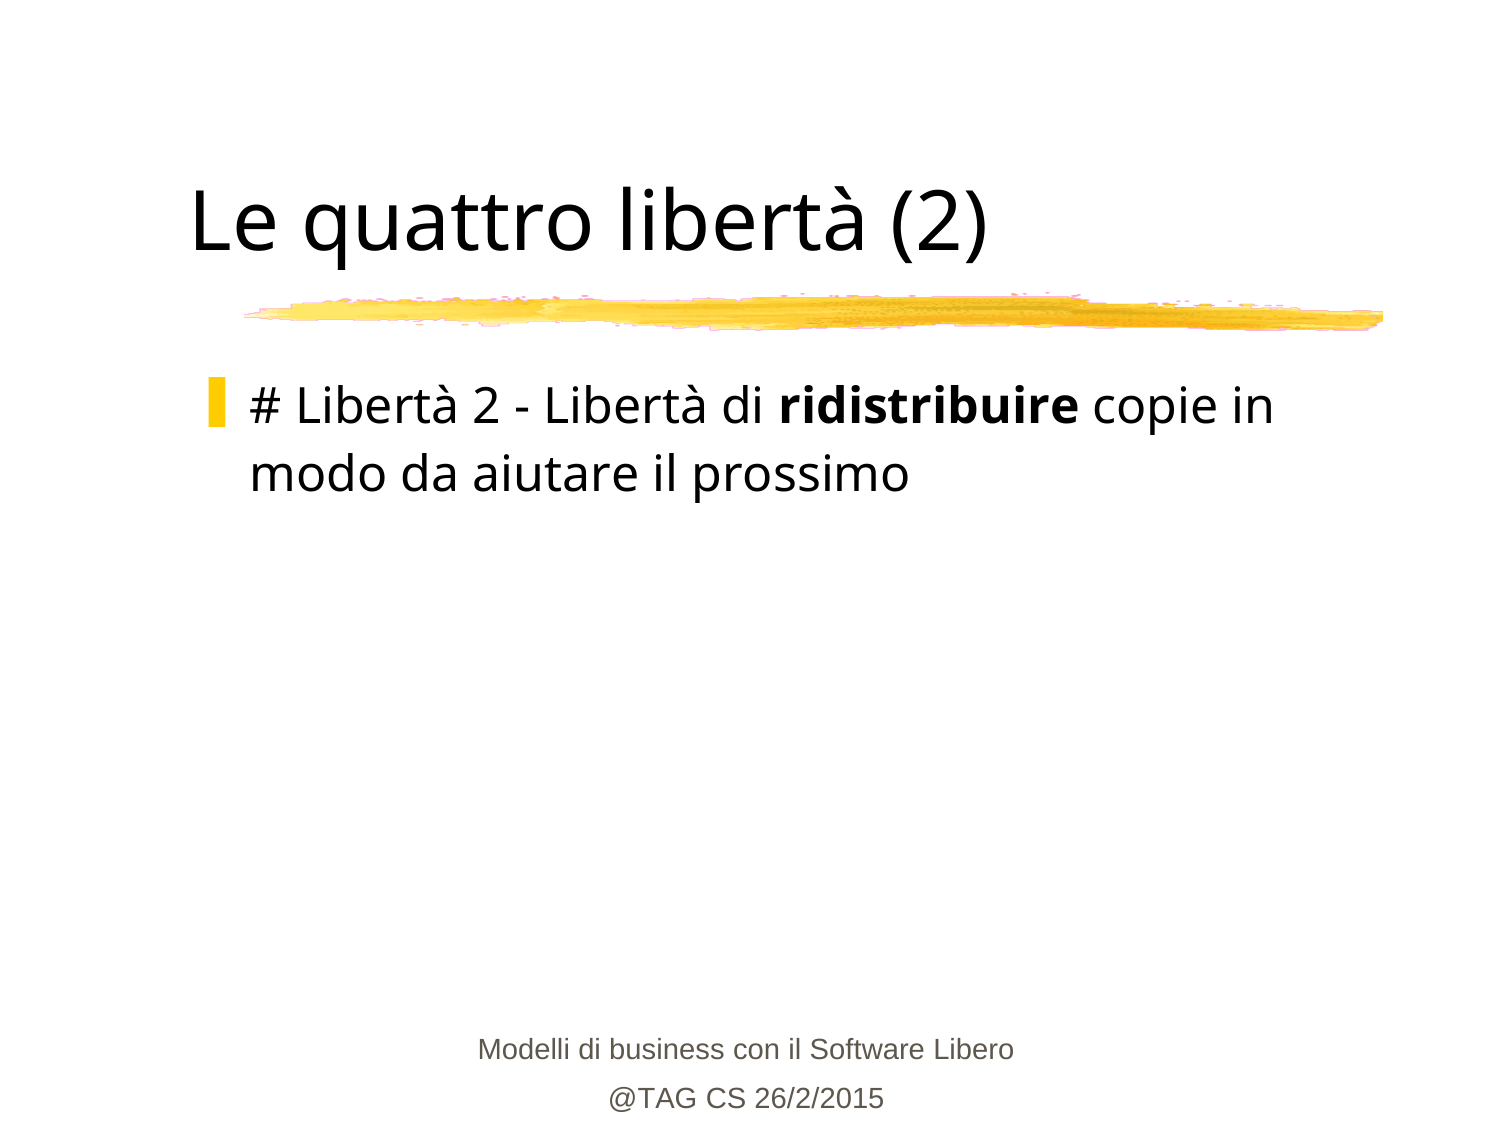

# Le quattro libertà (2)
# Libertà 2 - Libertà di ridistribuire copie in modo da aiutare il prossimo